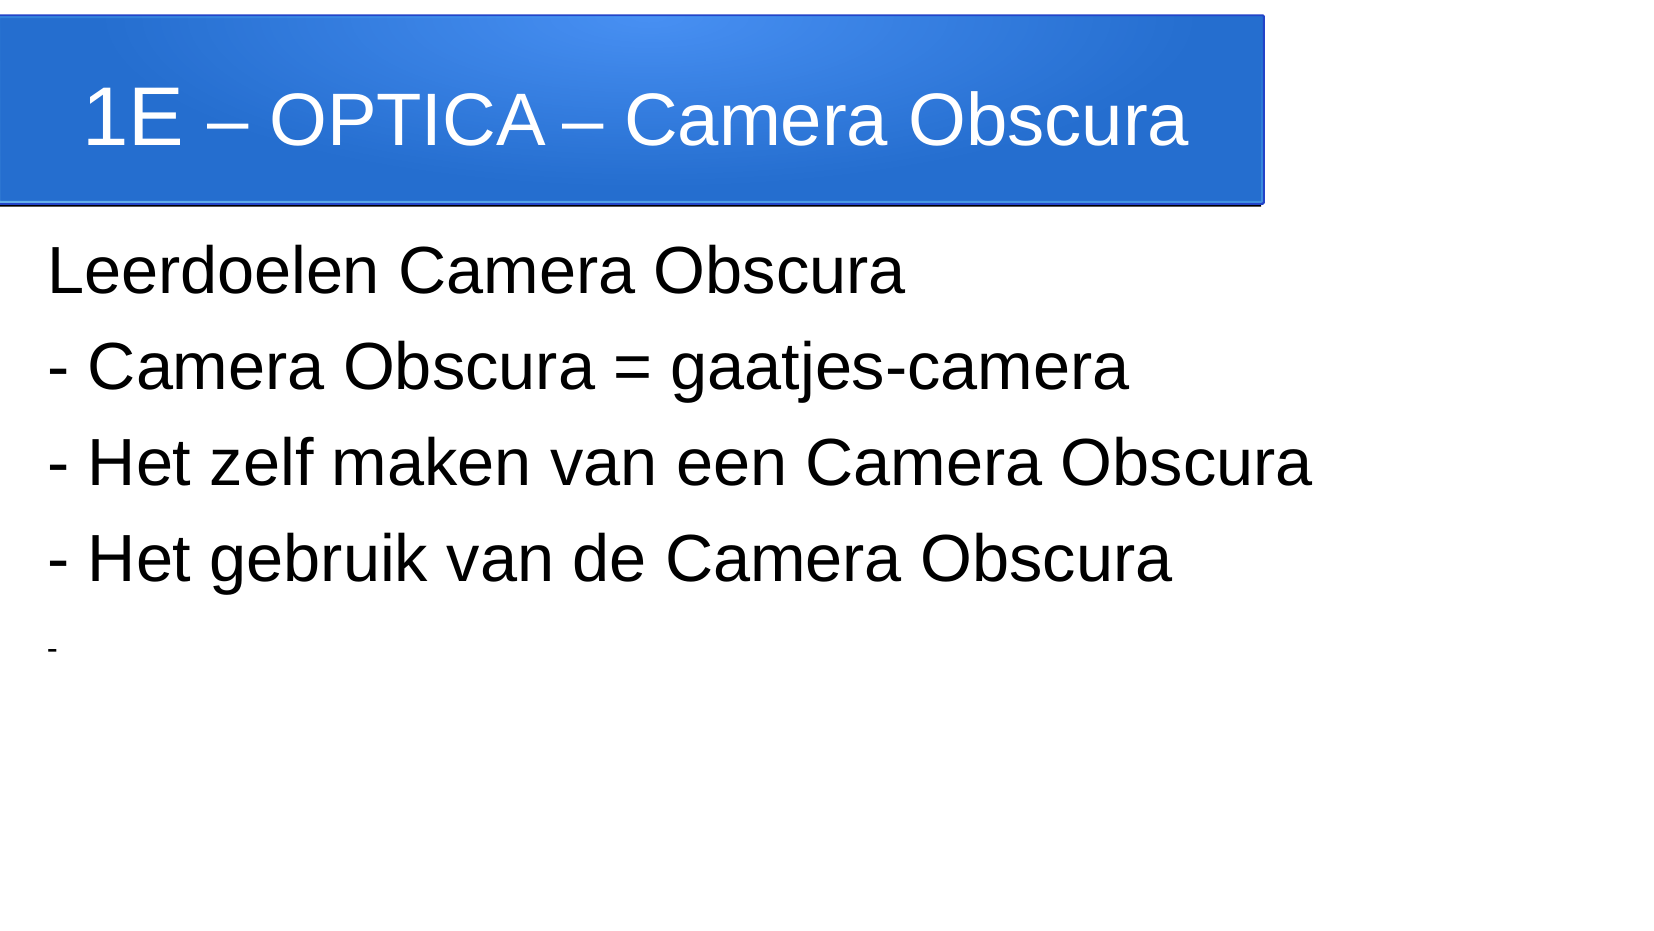

# 1E – OPTICA – Camera Obscura
Leerdoelen Camera Obscura
- Camera Obscura = gaatjes-camera
- Het zelf maken van een Camera Obscura
- Het gebruik van de Camera Obscura